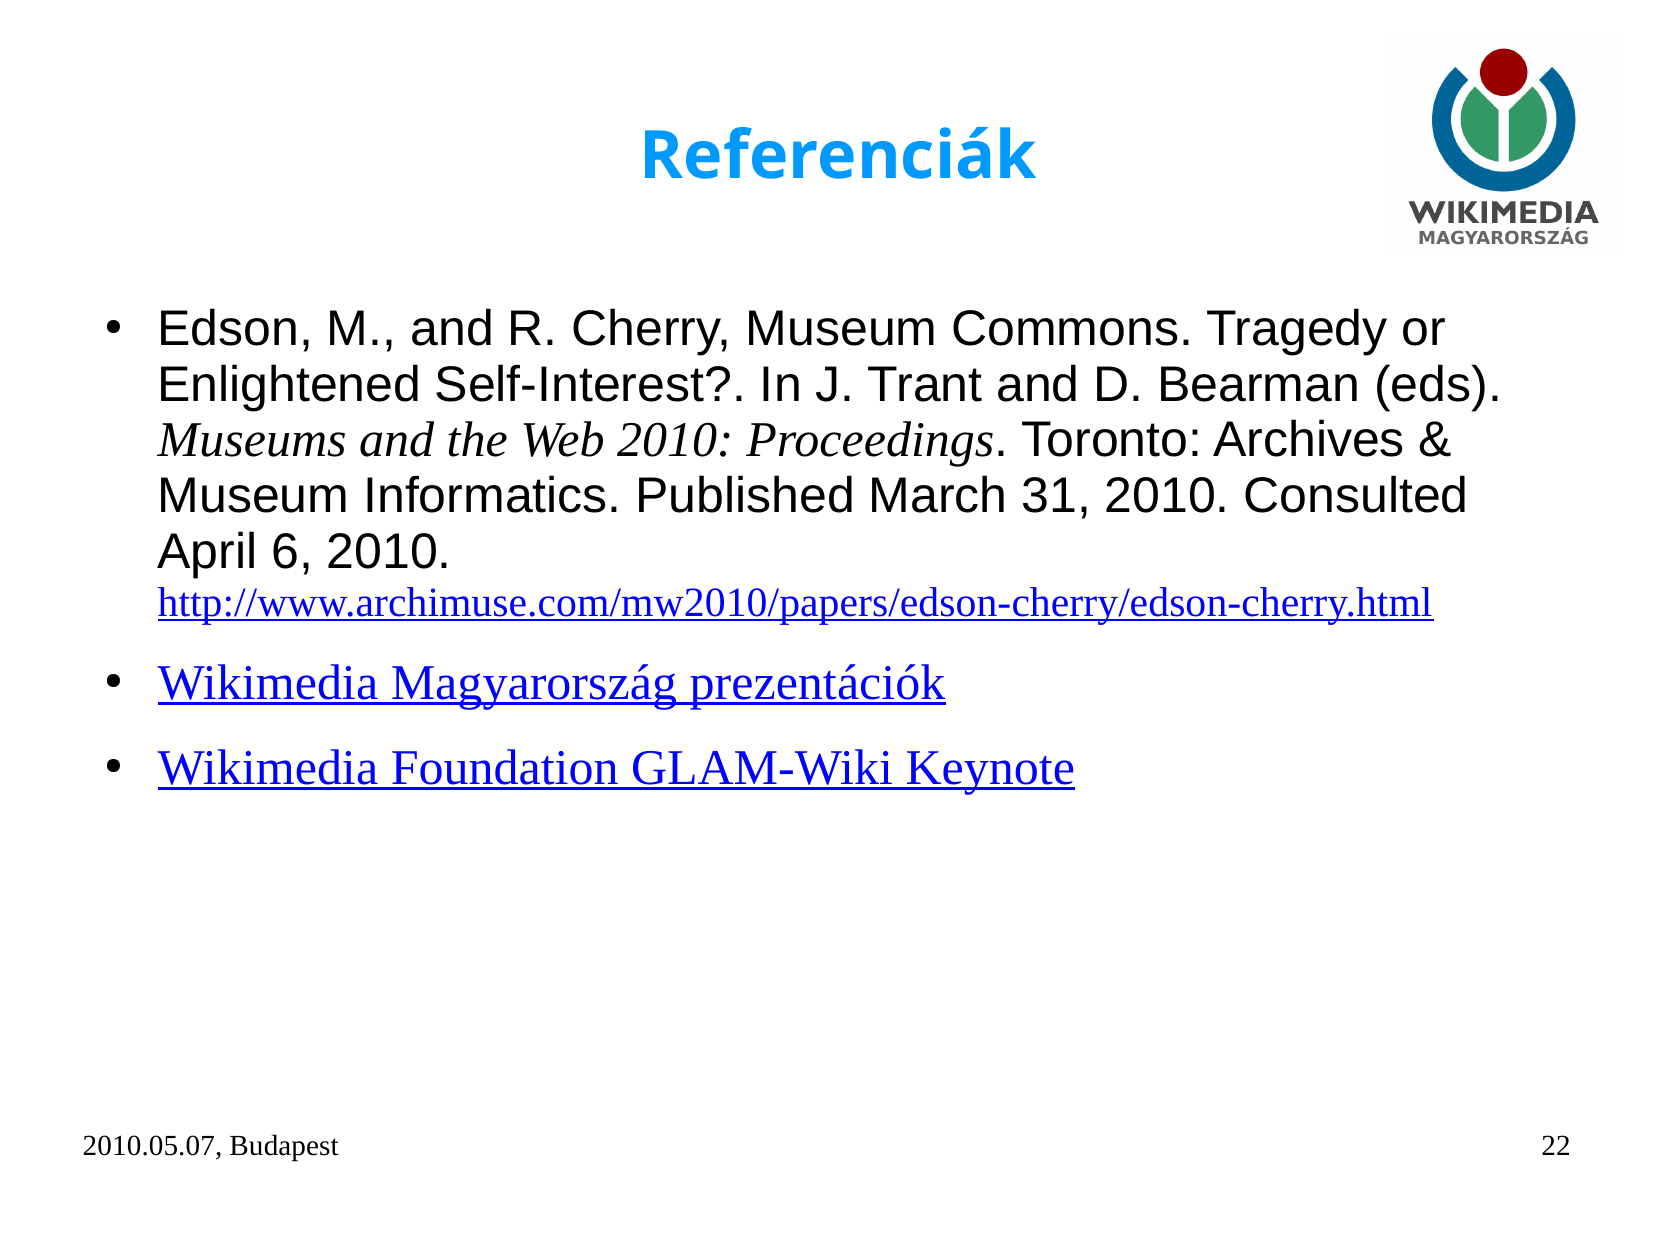

# Referenciák
Edson, M., and R. Cherry, Museum Commons. Tragedy or Enlightened Self-Interest?. In J. Trant and D. Bearman (eds). Museums and the Web 2010: Proceedings. Toronto: Archives & Museum Informatics. Published March 31, 2010. Consulted April 6, 2010. http://www.archimuse.com/mw2010/papers/edson-cherry/edson-cherry.html
Wikimedia Magyarország prezentációk
Wikimedia Foundation GLAM-Wiki Keynote
2010.05.07, Budapest
22